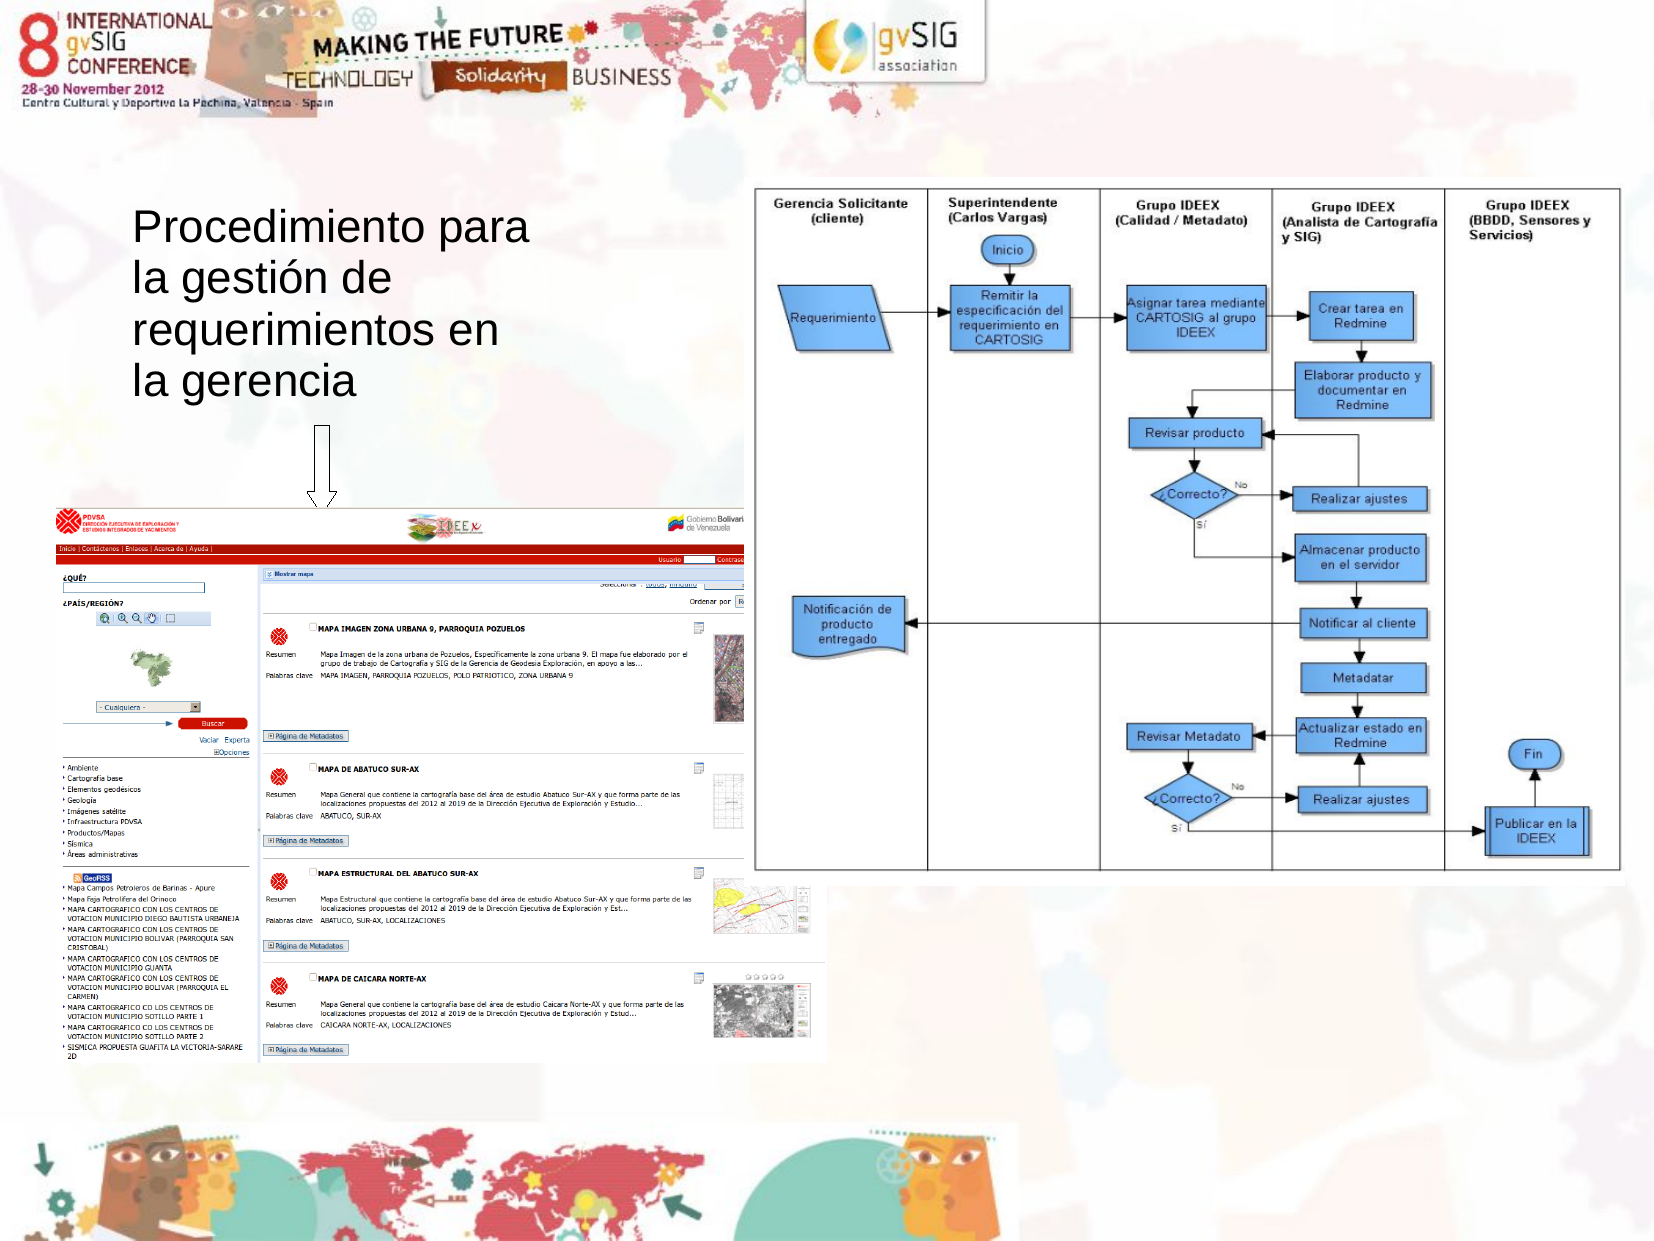

Procedimiento para la gestión de requerimientos en la gerencia